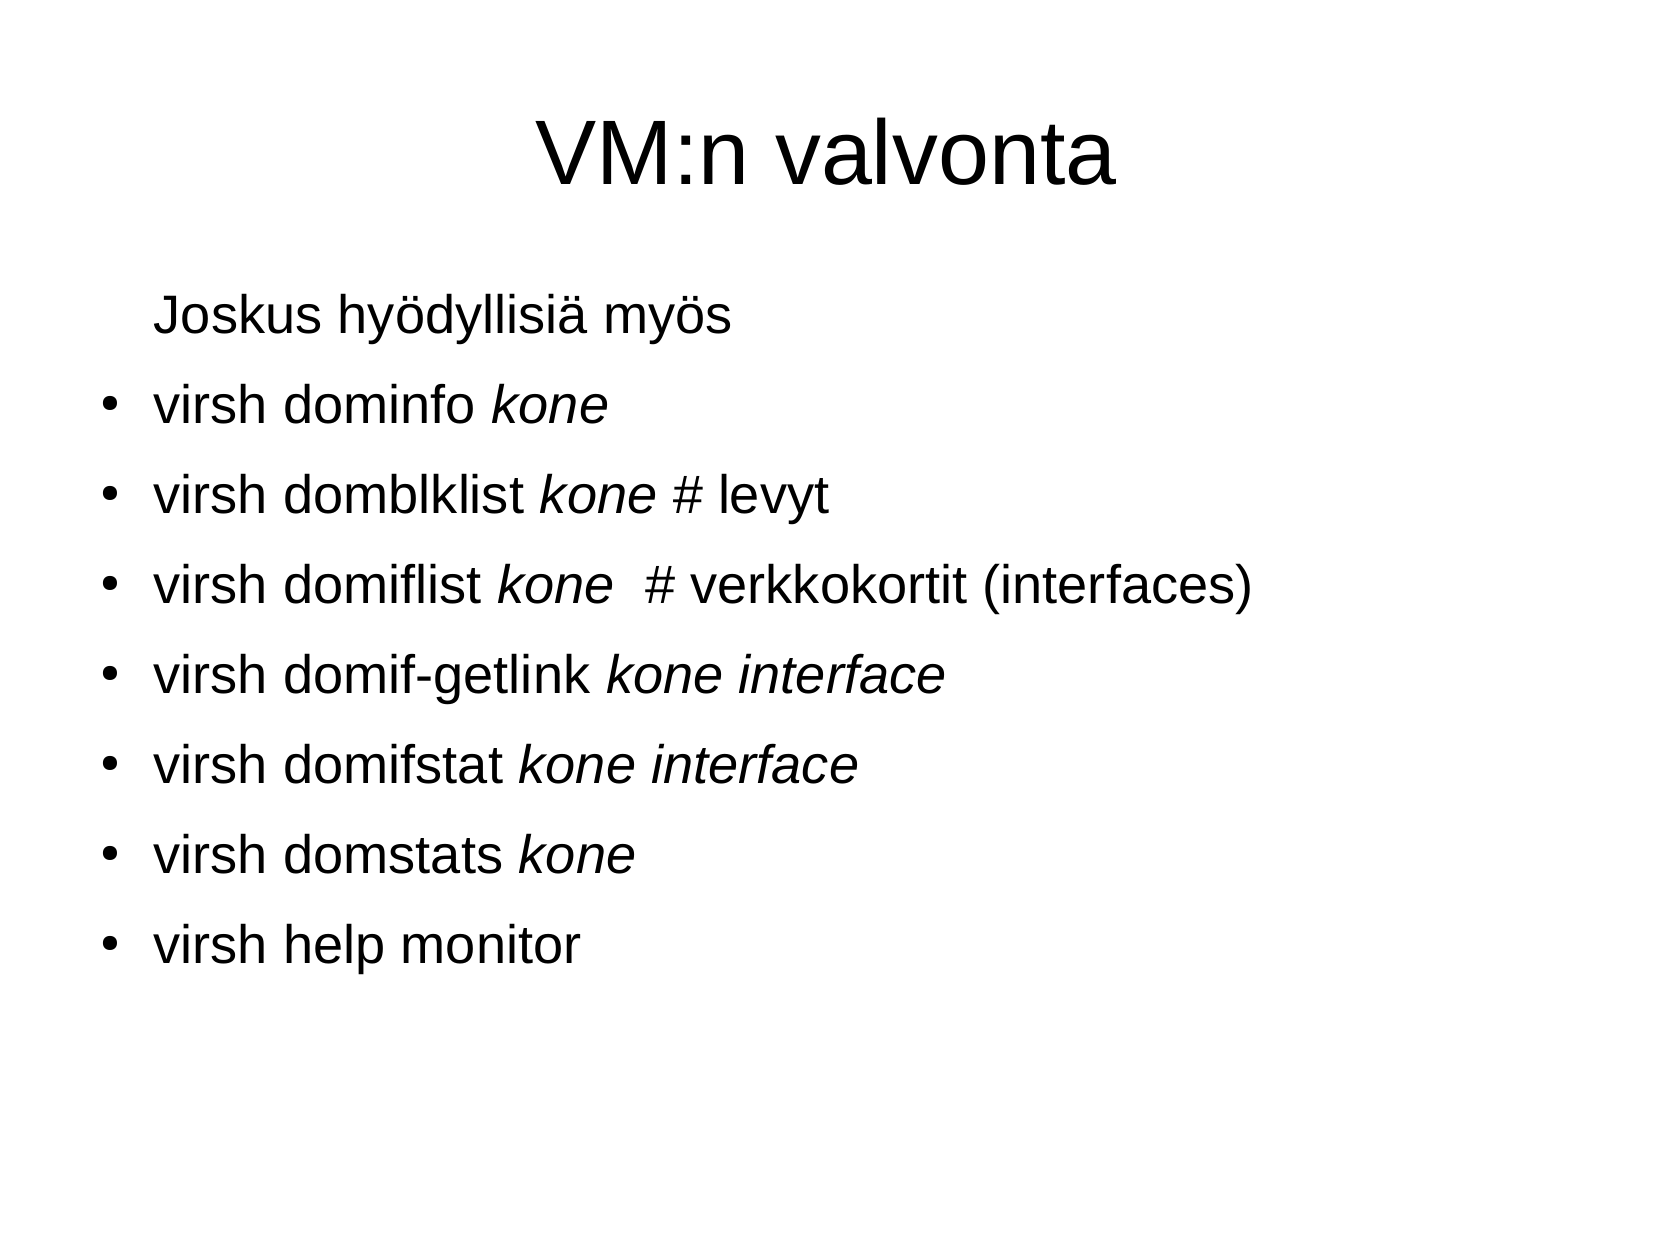

# VM:n valvonta
Joskus hyödyllisiä myös
virsh dominfo kone
virsh domblklist kone # levyt
virsh domiflist kone # verkkokortit (interfaces)
virsh domif-getlink kone interface
virsh domifstat kone interface
virsh domstats kone
virsh help monitor